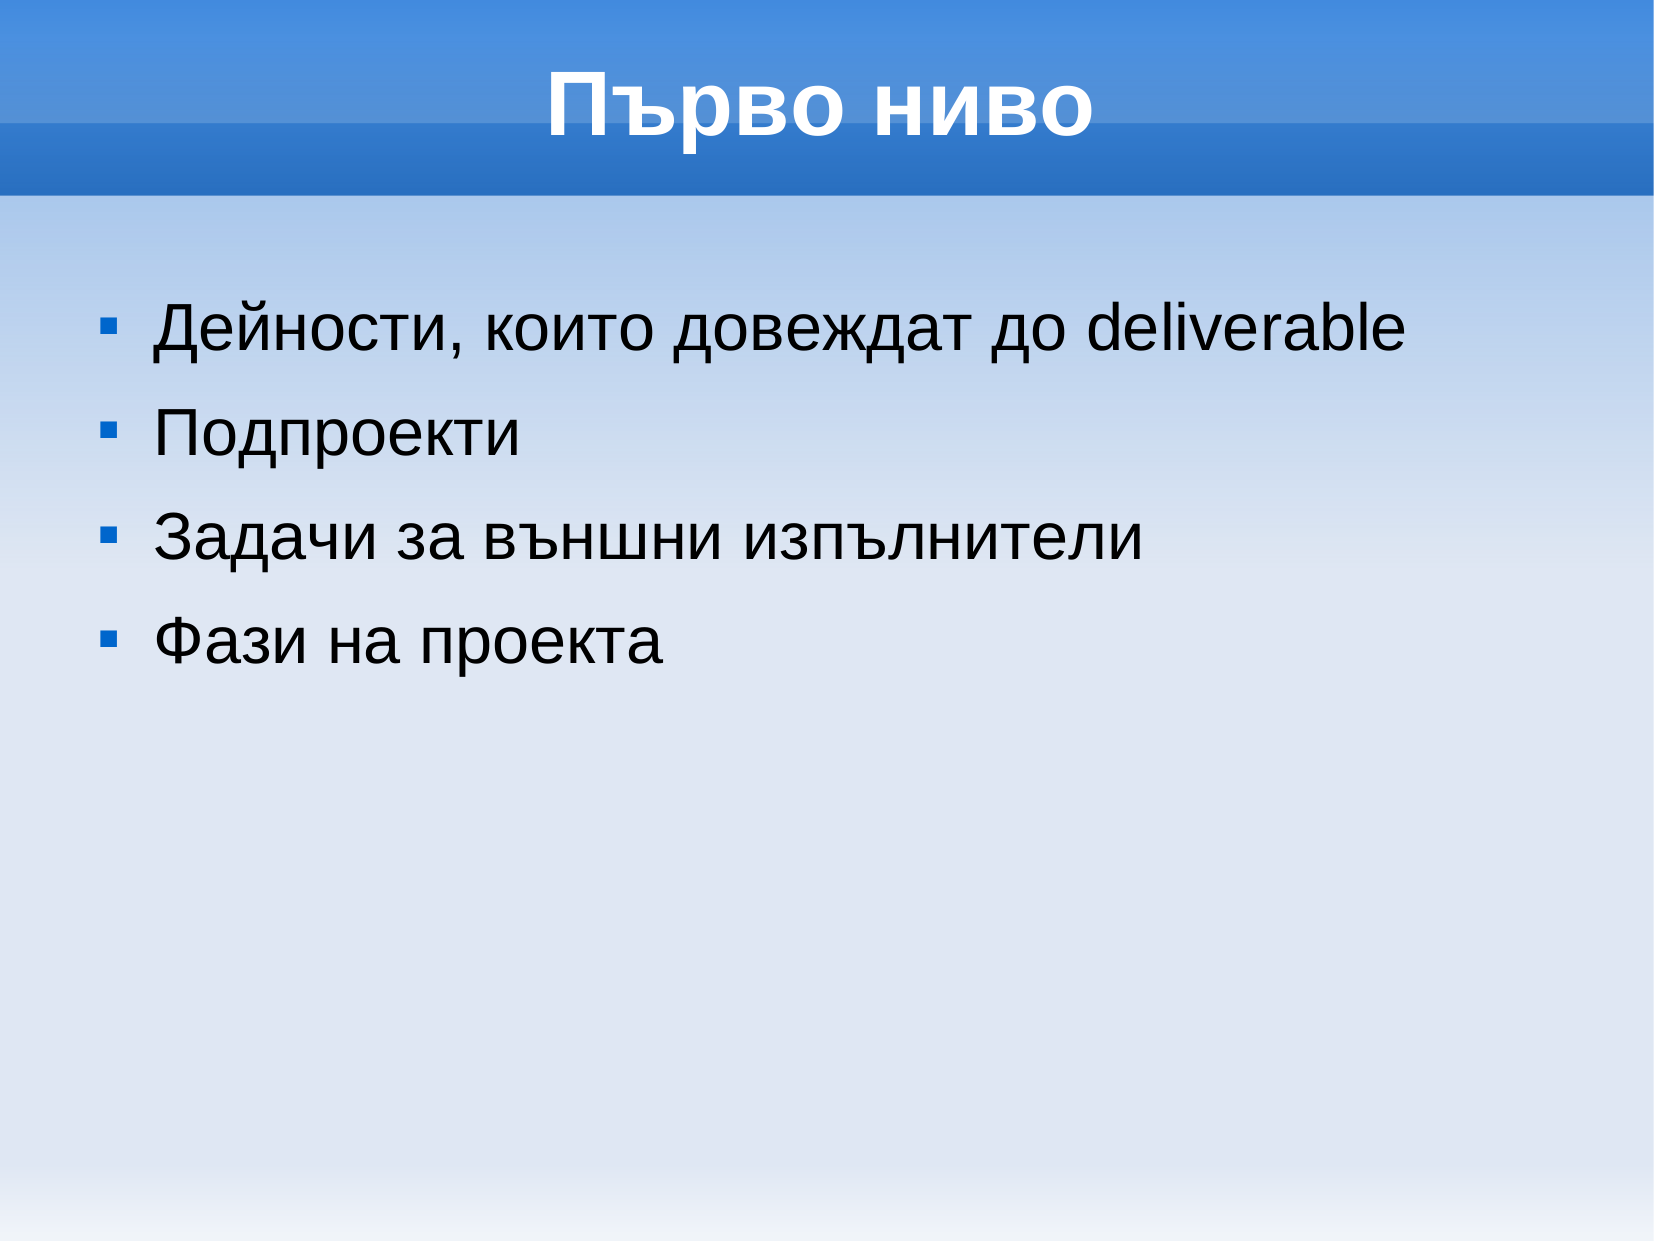

# Първо ниво
Дейности, които довеждат до deliverable
Подпроекти
Задачи за външни изпълнители
Фази на проекта